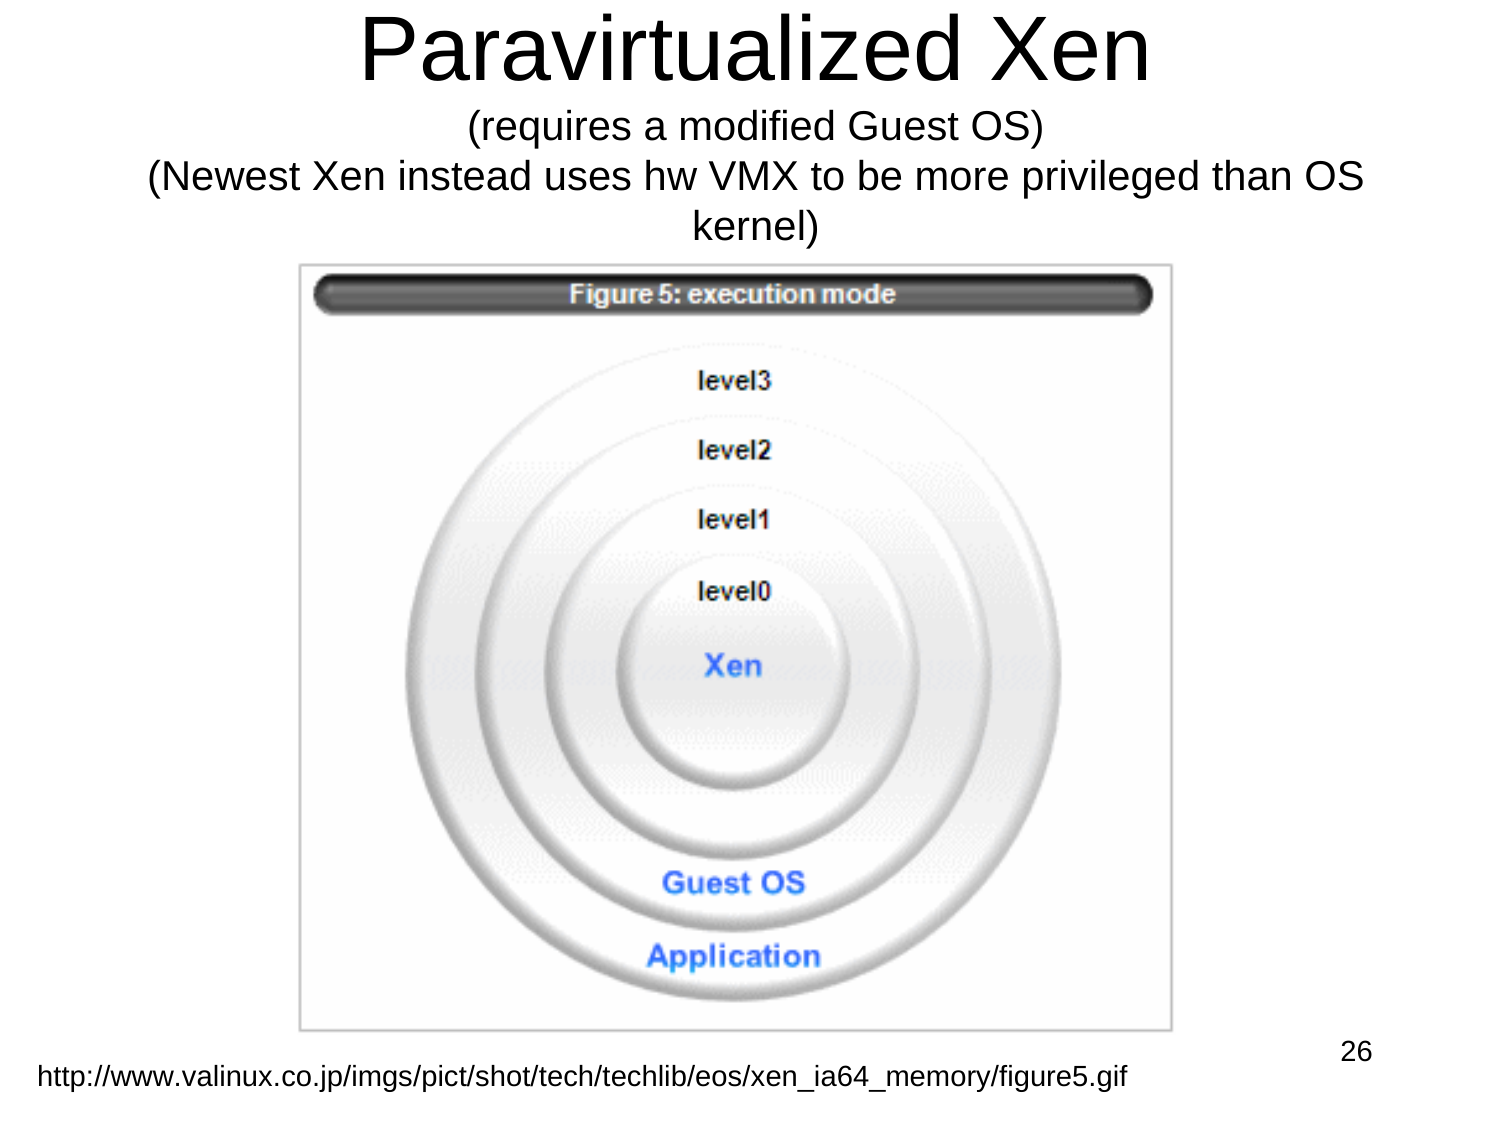

# Paravirtualized Xen (requires a modified Guest OS) (Newest Xen instead uses hw VMX to be more privileged than OS kernel)
http://www.valinux.co.jp/imgs/pict/shot/tech/techlib/eos/xen_ia64_memory/figure5.gif